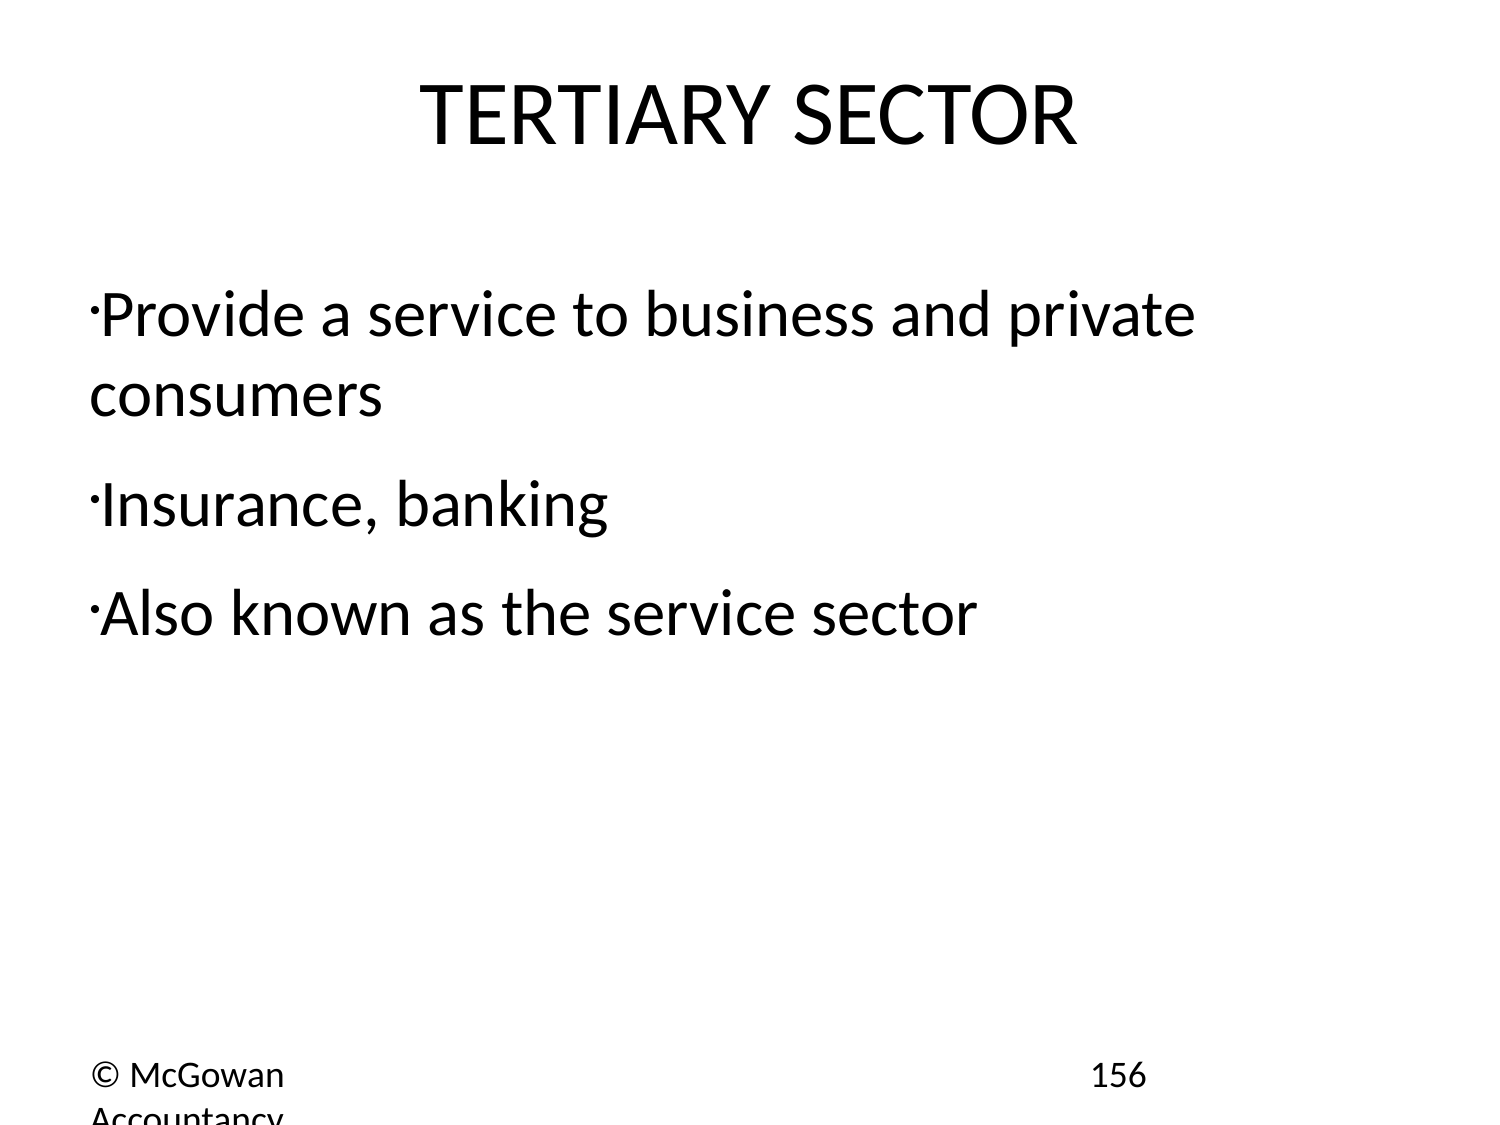

# TERTIARY SECTOR
Provide a service to business and private consumers
Insurance, banking
Also known as the service sector
© McGowan Accountancy Services
156